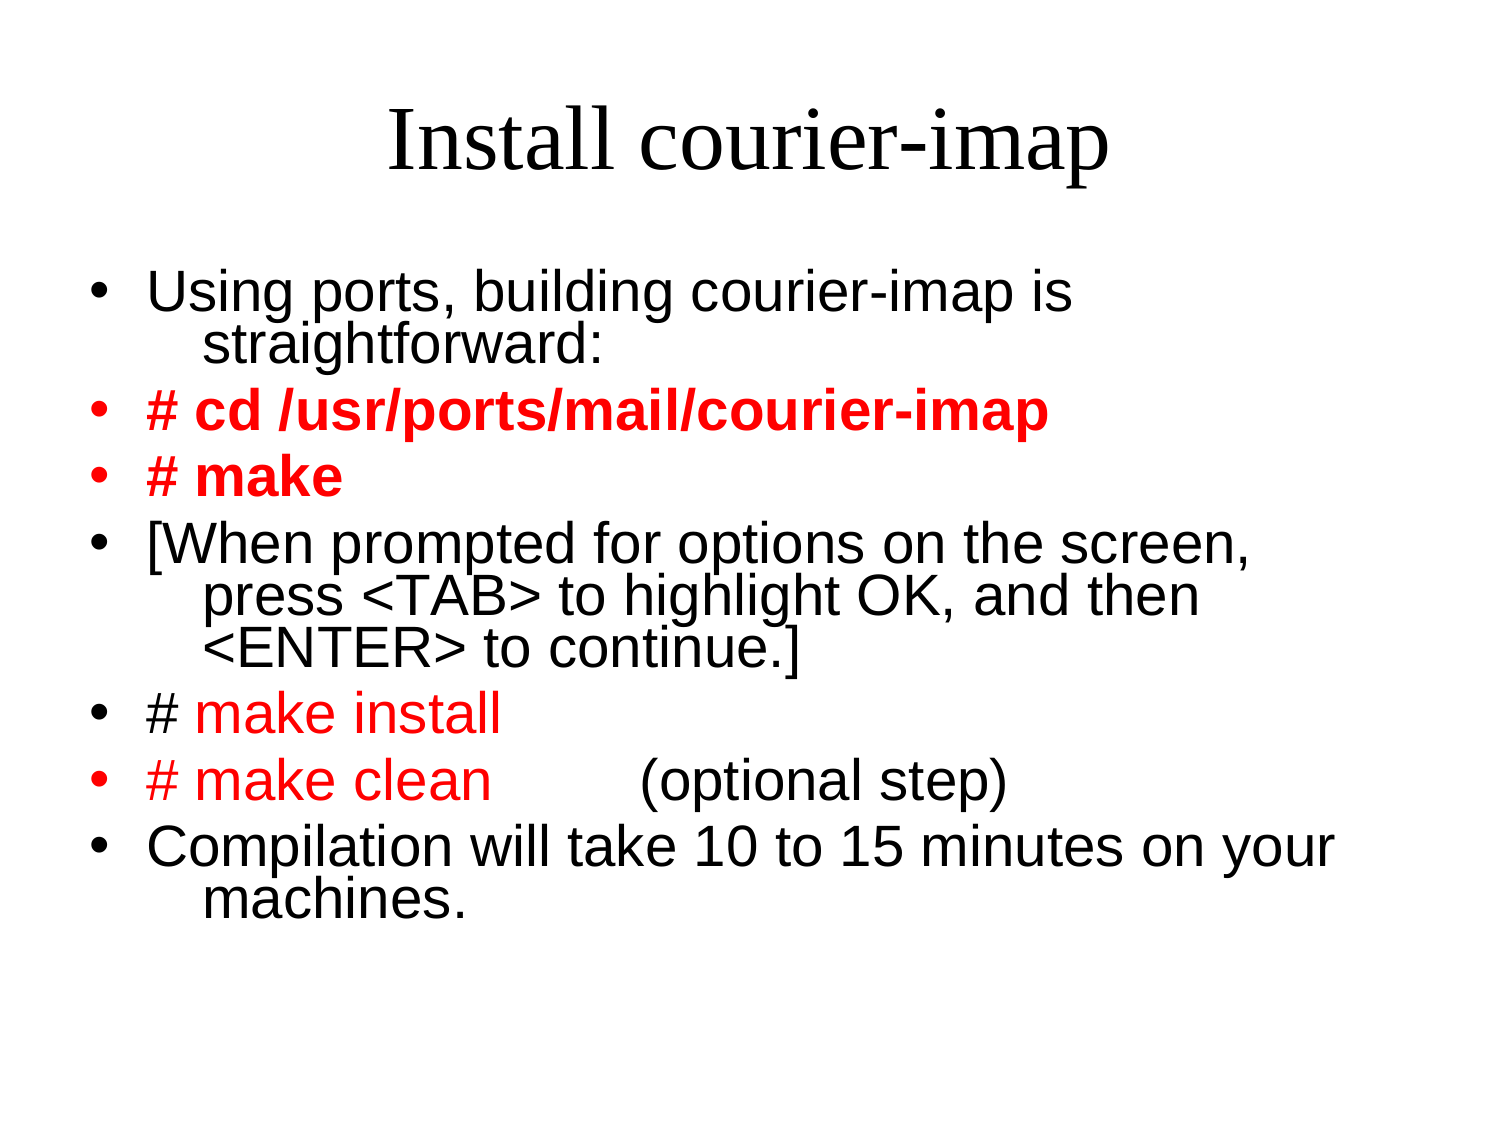

# Install courier-imap
Using ports, building courier-imap is straightforward:
# cd /usr/ports/mail/courier-imap
# make
[When prompted for options on the screen, press <TAB> to highlight OK, and then <ENTER> to continue.]
# make install
# make clean (optional step)
Compilation will take 10 to 15 minutes on your machines.